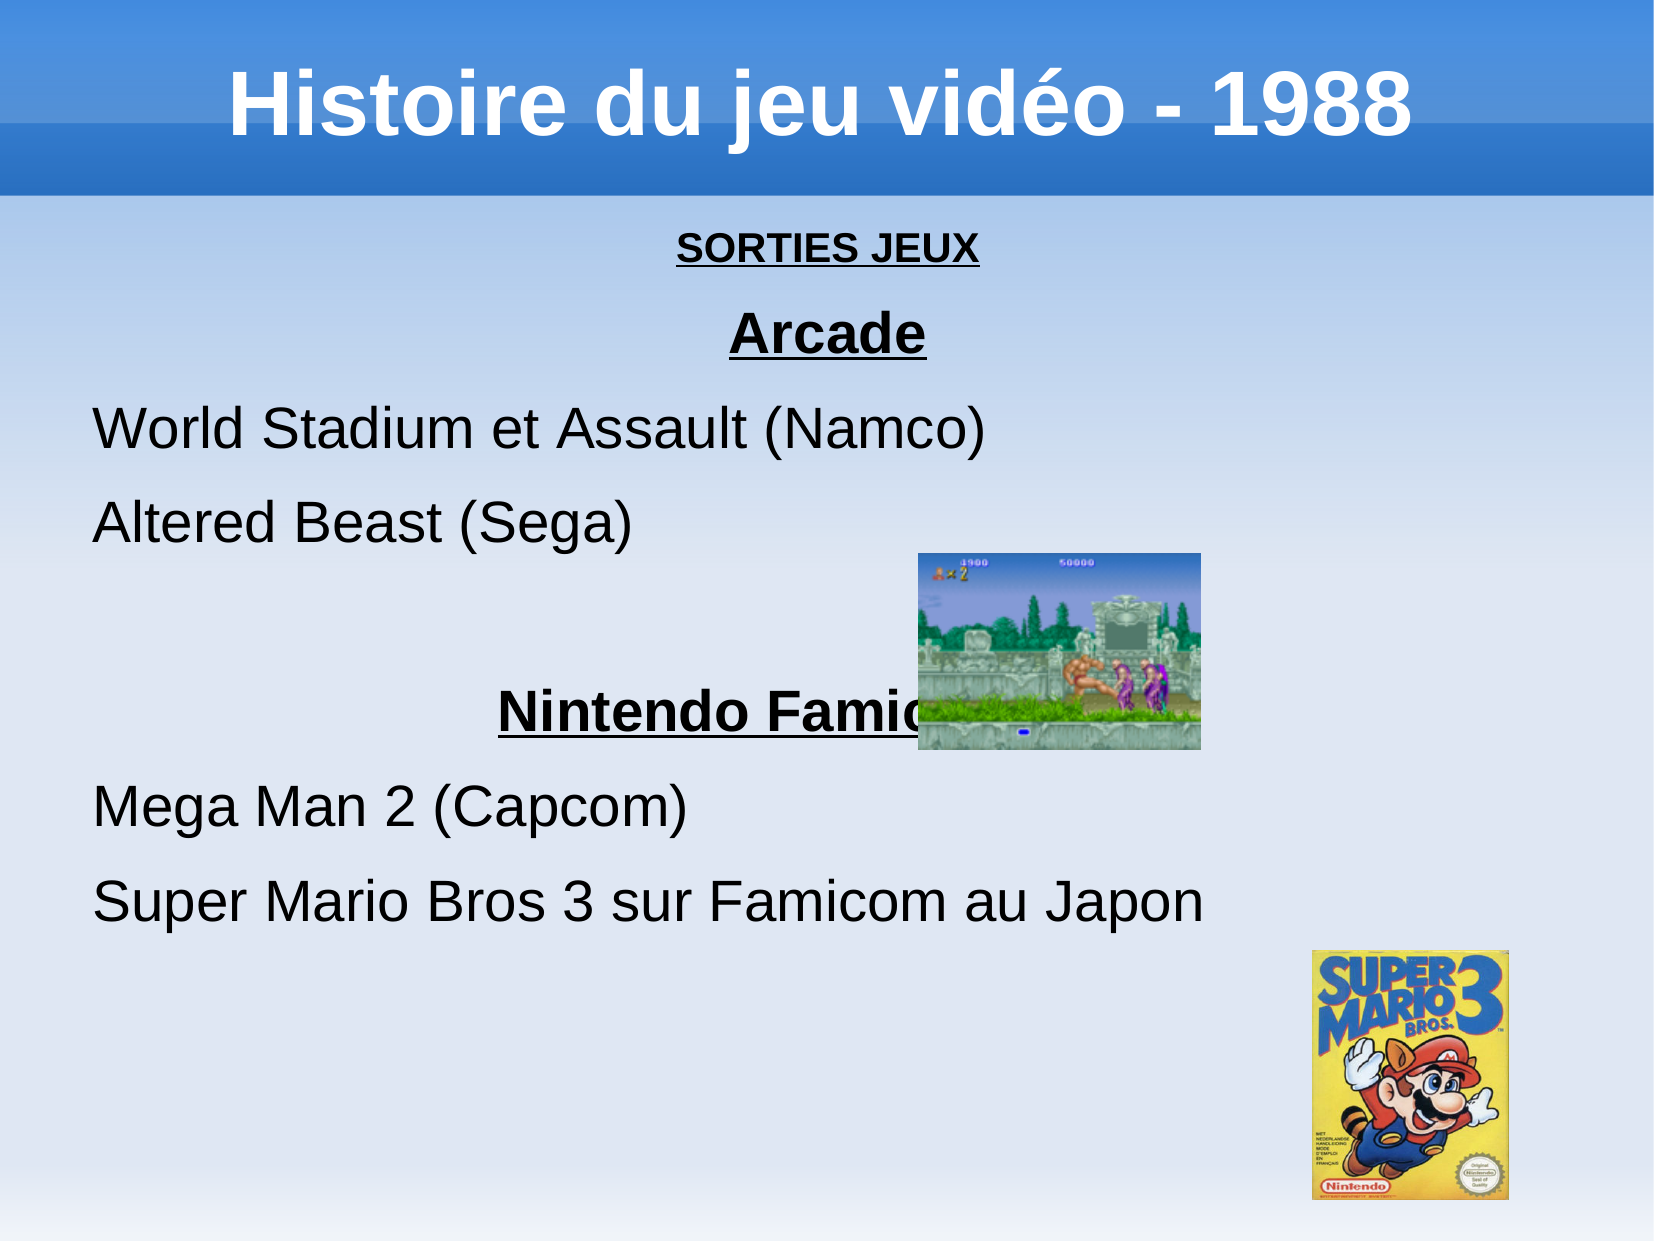

# Histoire du jeu vidéo - 1988
SORTIES JEUX
Arcade
World Stadium et Assault (Namco)
Altered Beast (Sega)
Nintendo Famicom/NES
Mega Man 2 (Capcom)
Super Mario Bros 3 sur Famicom au Japon